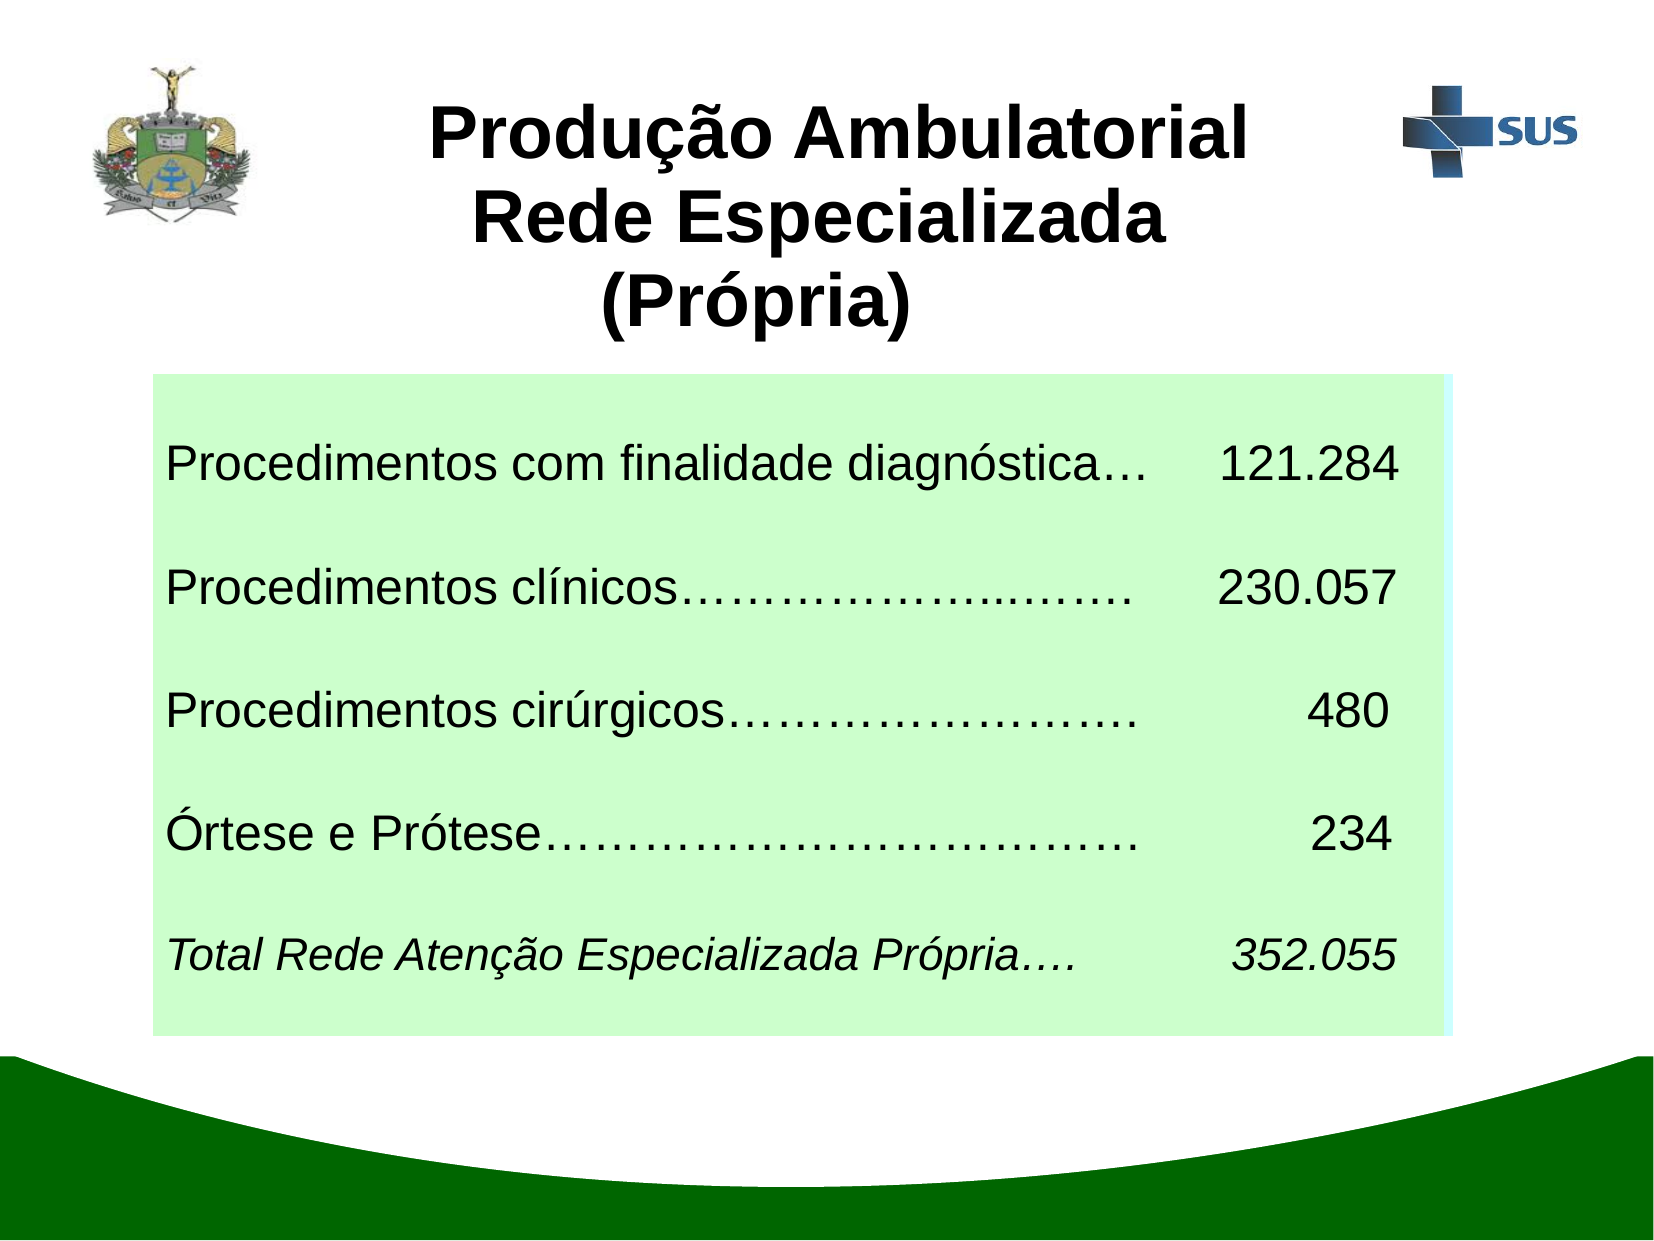

Produção Ambulatorial
 Rede Especializada
(Própria)
| Procedimentos com finalidade diagnóstica… 121.284 Procedimentos clínicos………………...……. 230.057 Procedimentos cirúrgicos……………………. 480 Órtese e Prótese……………………………… 234 Total Rede Atenção Especializada Própria…. 352.055 | |
| --- | --- |
| | |